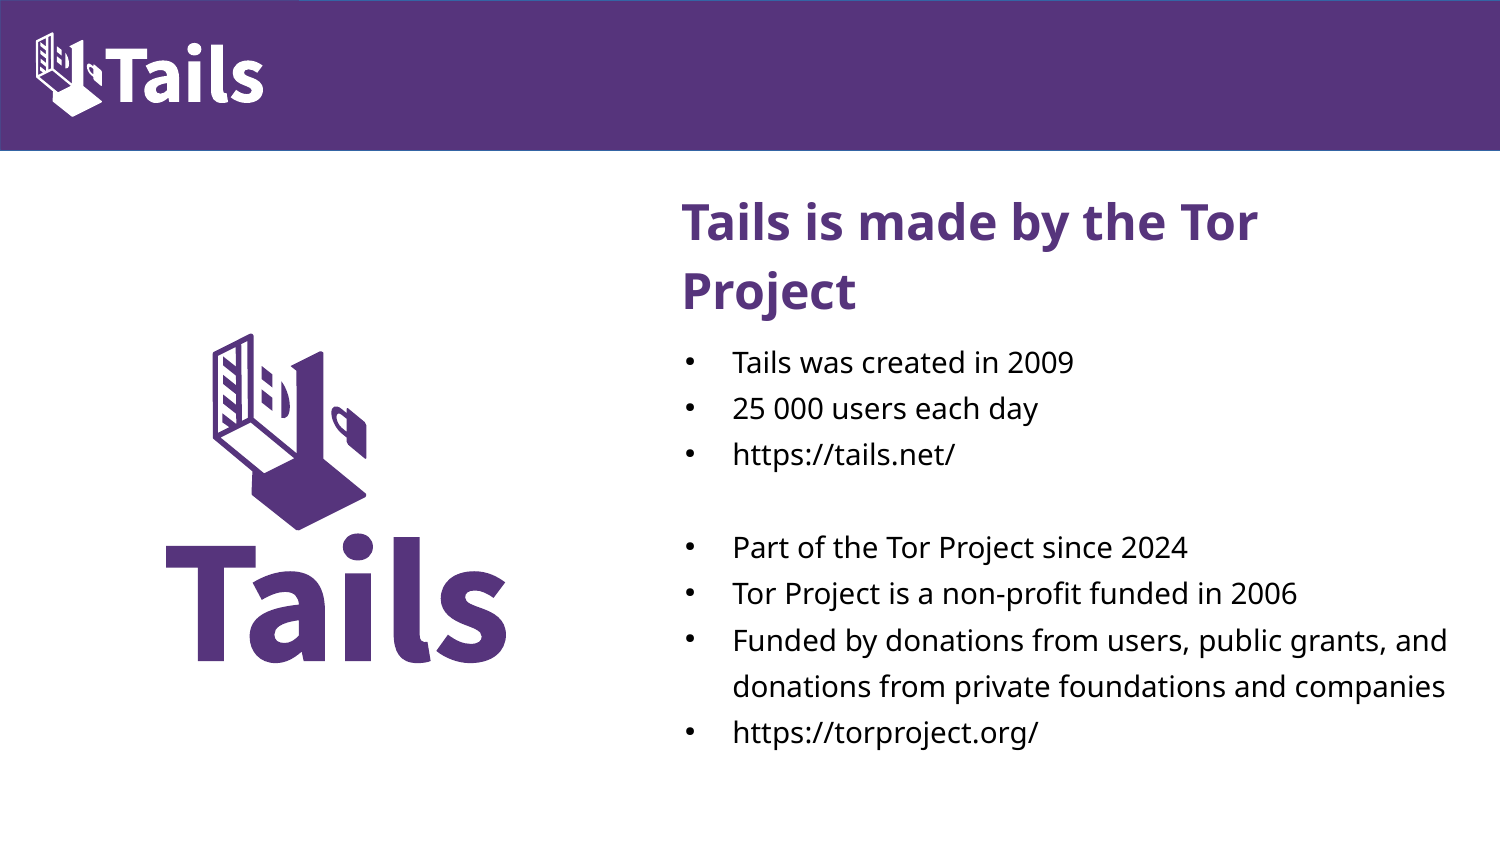

# Tails is made by the Tor Project
Tails was created in 2009
25 000 users each day
https://tails.net/
Part of the Tor Project since 2024
Tor Project is a non-profit funded in 2006
Funded by donations from users, public grants, and donations from private foundations and companies
https://torproject.org/